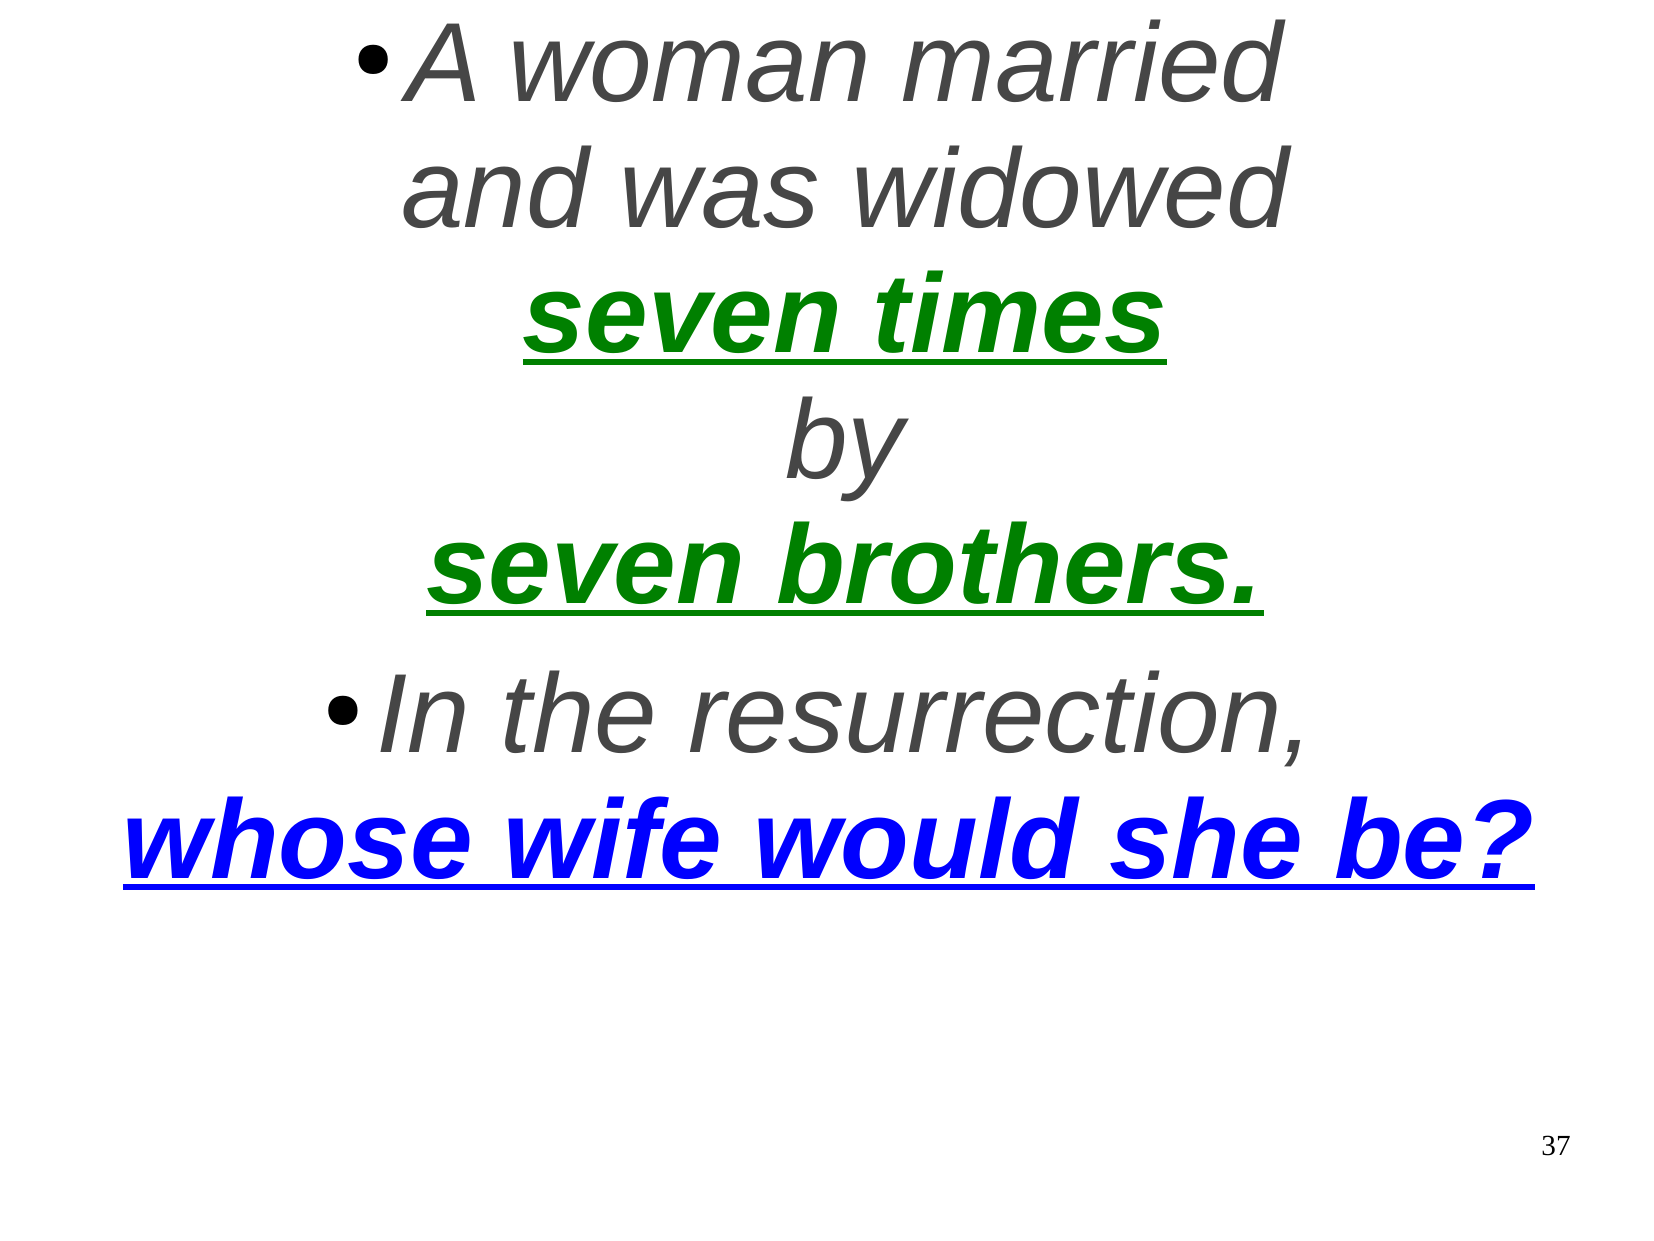

# A woman married and was widowed seven times by seven brothers.
In the resurrection,
whose wife would she be?
37